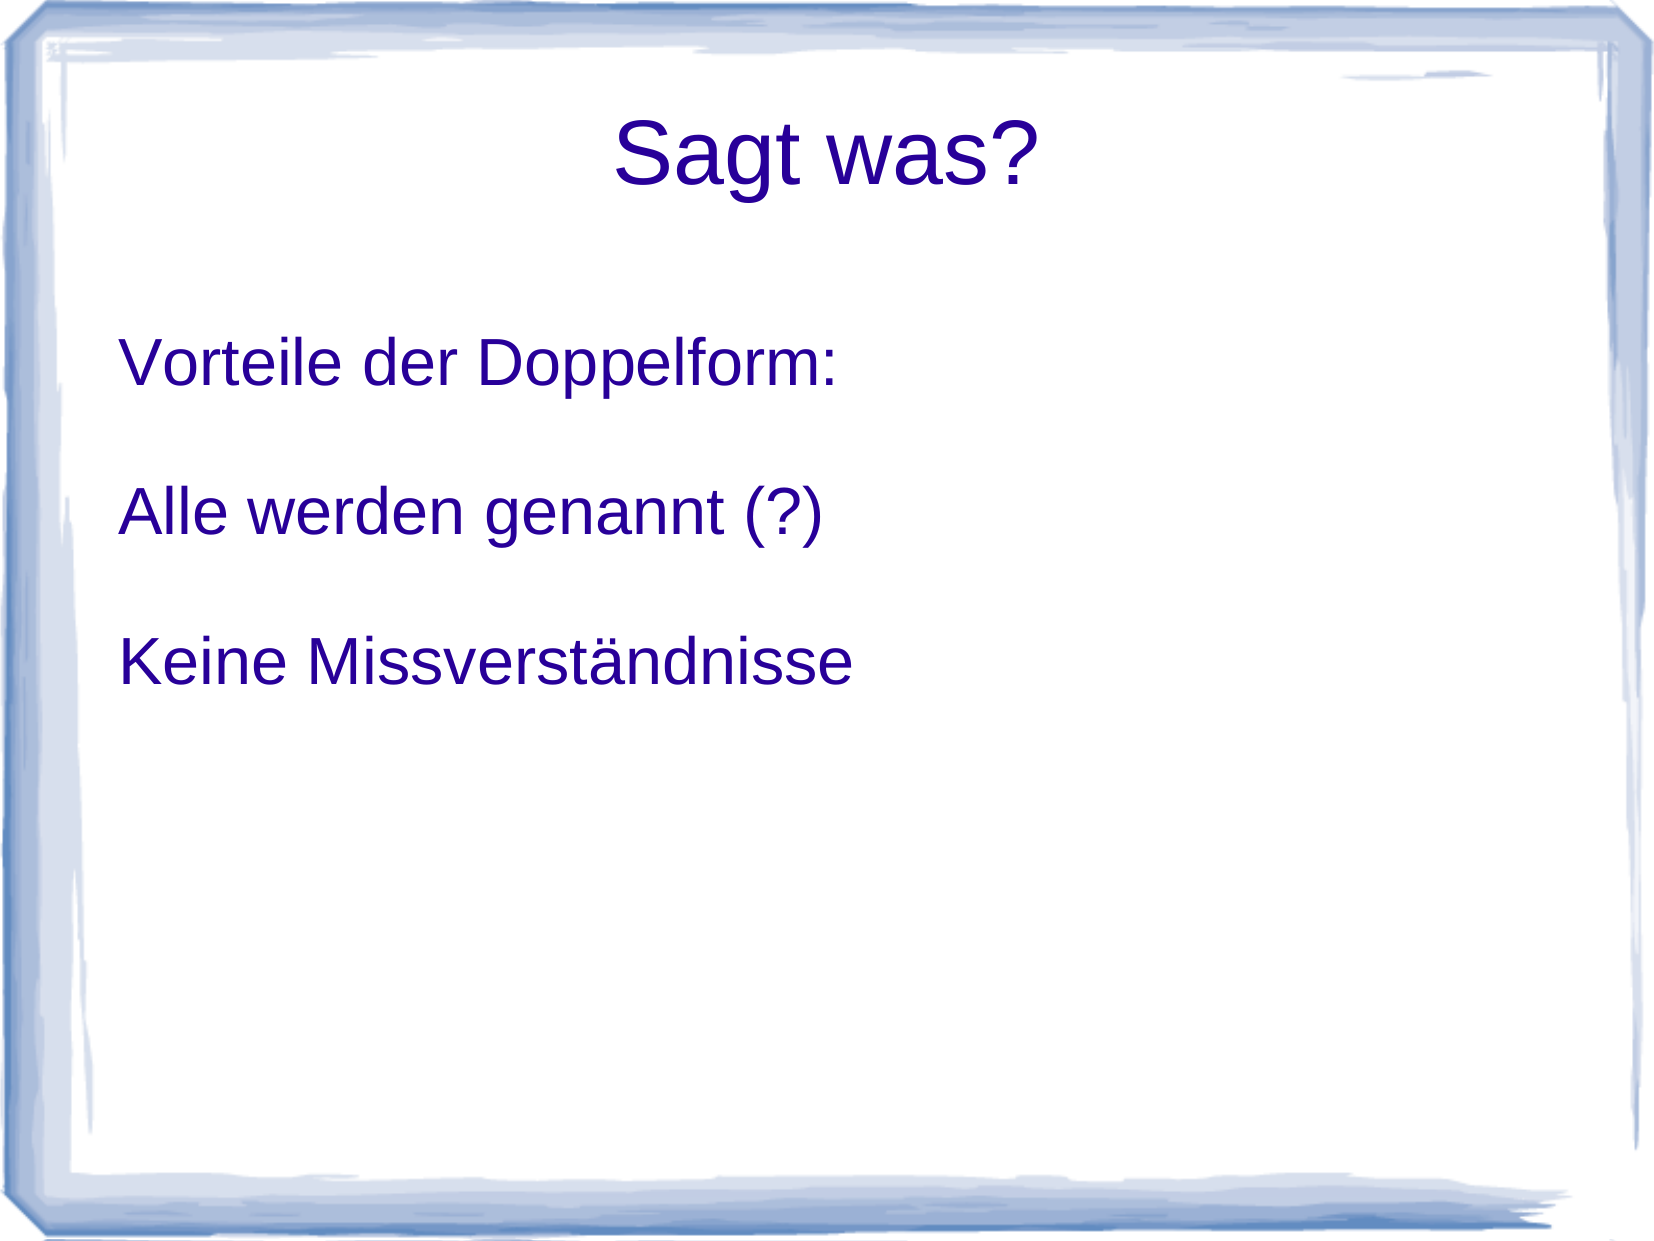

# Sagt was?
Vorteile der Doppelform:
Alle werden genannt (?)
Keine Missverständnisse